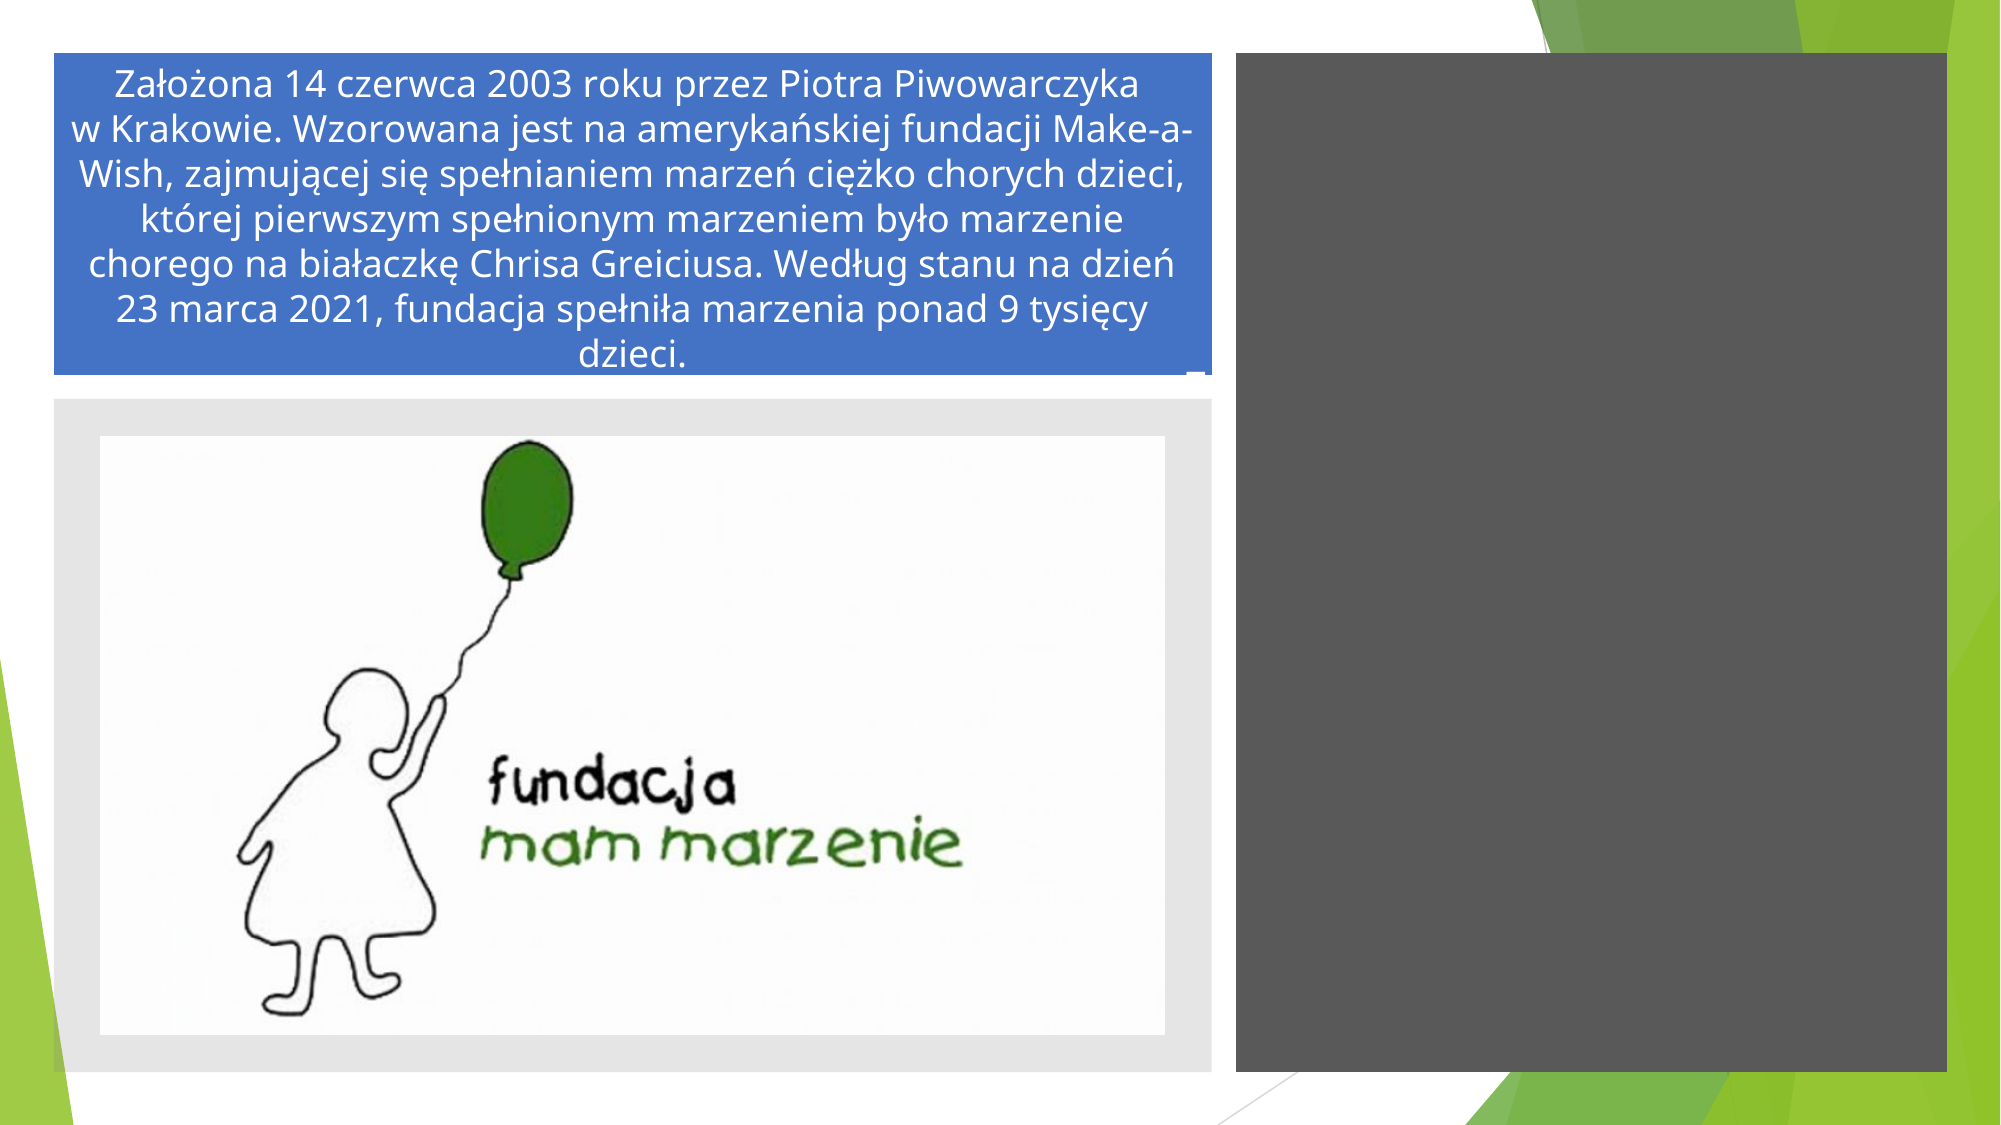

Założona 14 czerwca 2003 roku przez Piotra Piwowarczyka
w Krakowie. Wzorowana jest na amerykańskiej fundacji Make-a-Wish, zajmującej się spełnianiem marzeń ciężko chorych dzieci, której pierwszym spełnionym marzeniem było marzenie chorego na białaczkę Chrisa Greiciusa. Według stanu na dzień 23 marca 2021, fundacja spełniła marzenia ponad 9 tysięcy dzieci.
Fundacja Mam Marzenie – organizacja pozarządowa założona 14 czerwca 2003 roku przez Piotra Piwowarczyka w Krakowie. Wzorowana jest na amerykańskiej fundacji Make-a-Wish, zajmującej się spełnianiem marzeń ciężko chorych dzieci, której pierwszym spełnionym marzeniem było marzenie chorego na białaczkę Chrisa Greiciusa.
# Fundacja Mam Marzenie